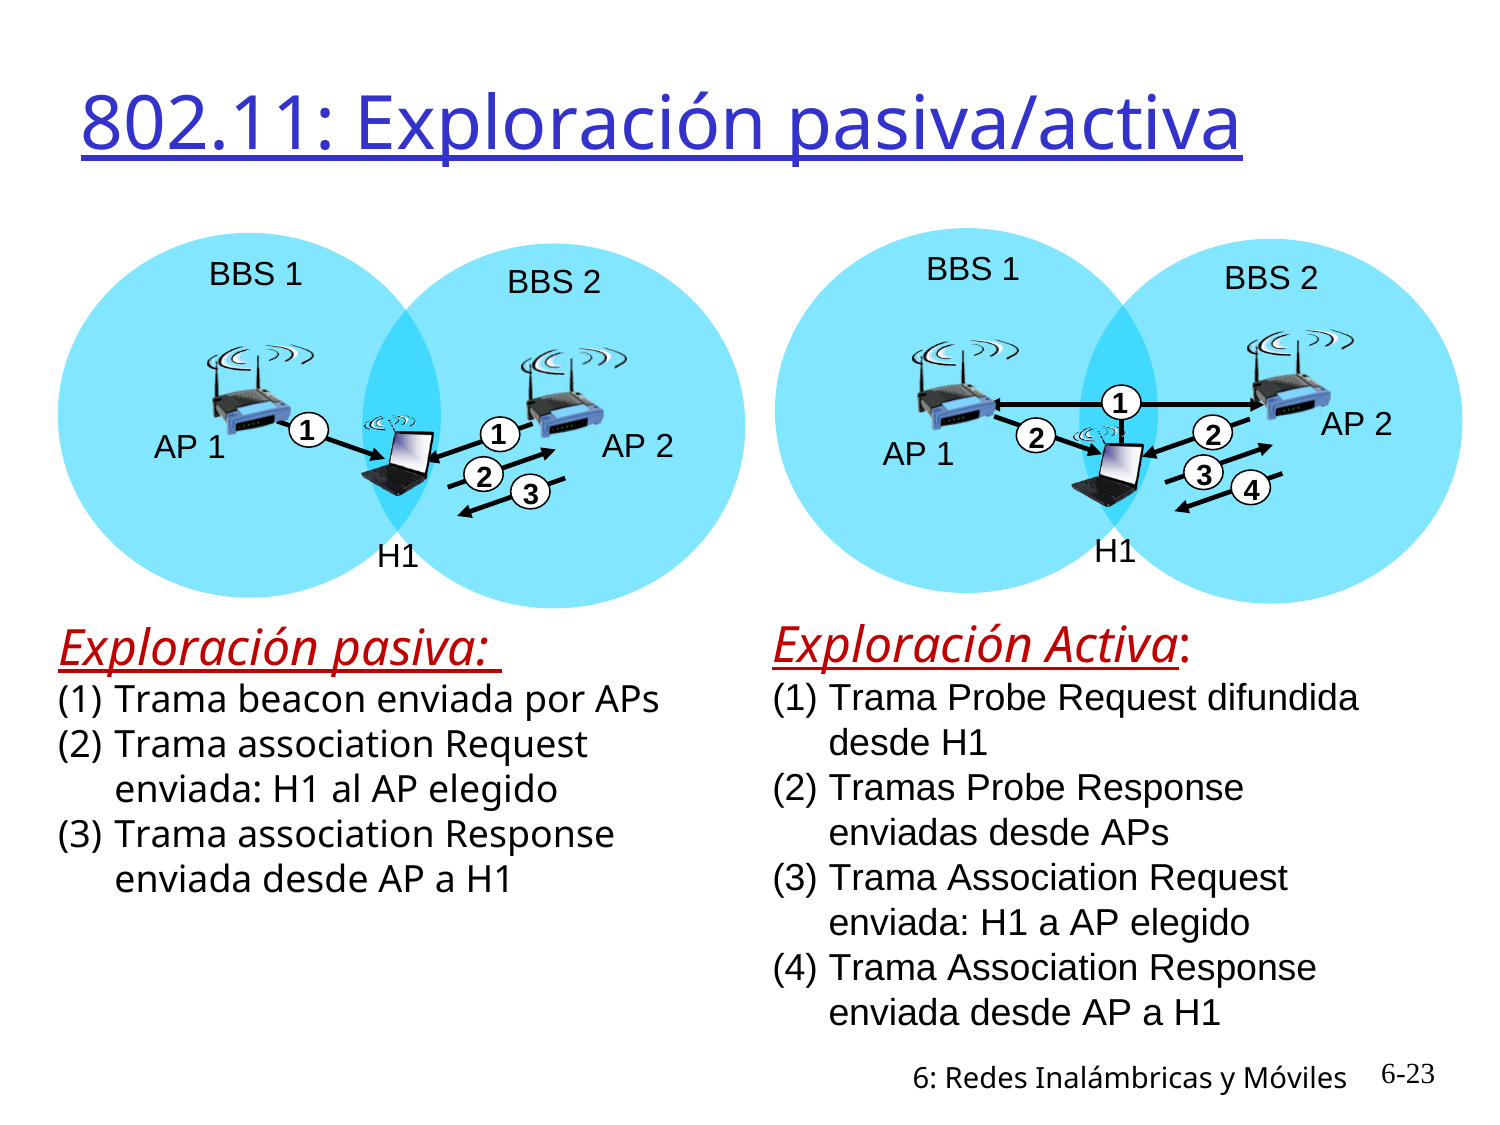

# 802.11: Exploración pasiva/activa
BBS 1
BBS 2
1
AP 2
2
2
AP 1
3
4
H1
Exploración Activa:
Trama Probe Request difundida desde H1
Tramas Probe Response enviadas desde APs
Trama Association Request enviada: H1 a AP elegido
Trama Association Response enviada desde AP a H1
BBS 1
BBS 2
1
1
AP 2
AP 1
2
3
H1
Exploración pasiva:
Trama beacon enviada por APs
Trama association Request enviada: H1 al AP elegido
Trama association Response enviada desde AP a H1
23